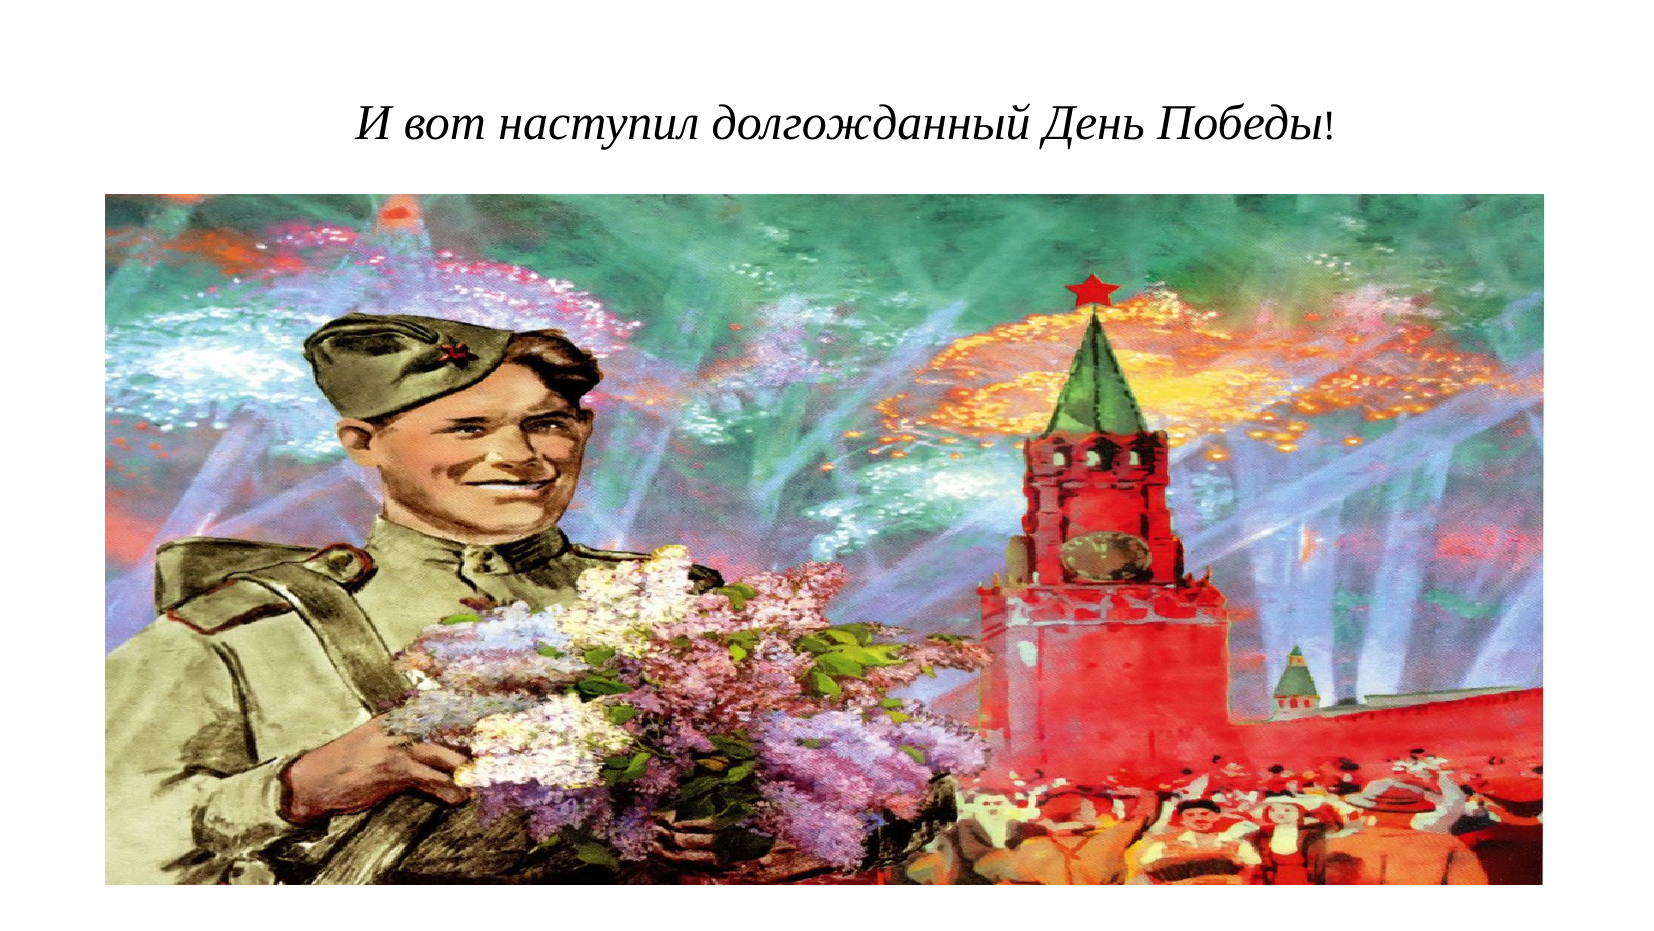

# И вот наступил долгожданный День Победы!